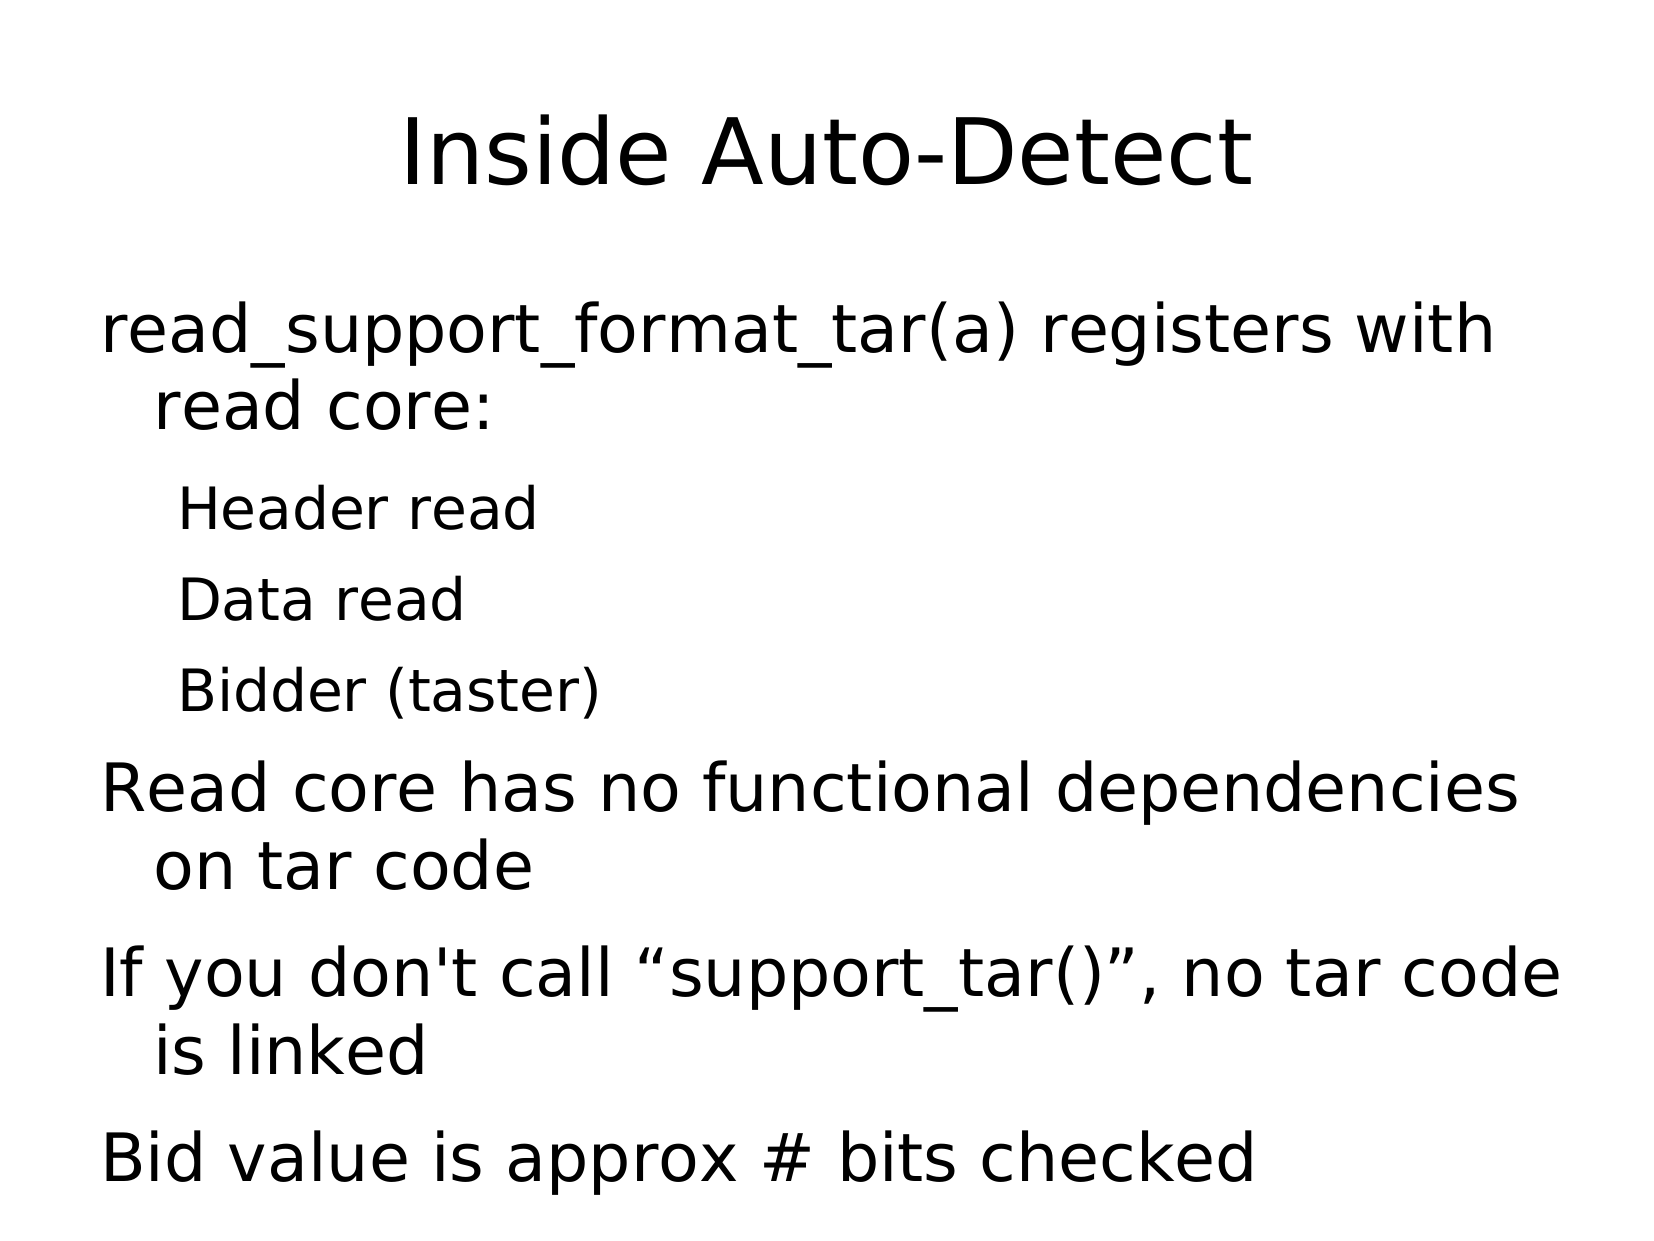

# Inside Auto-Detect
read_support_format_tar(a) registers with read core:
Header read
Data read
Bidder (taster)
Read core has no functional dependencies on tar code
If you don't call “support_tar()”, no tar code is linked
Bid value is approx # bits checked